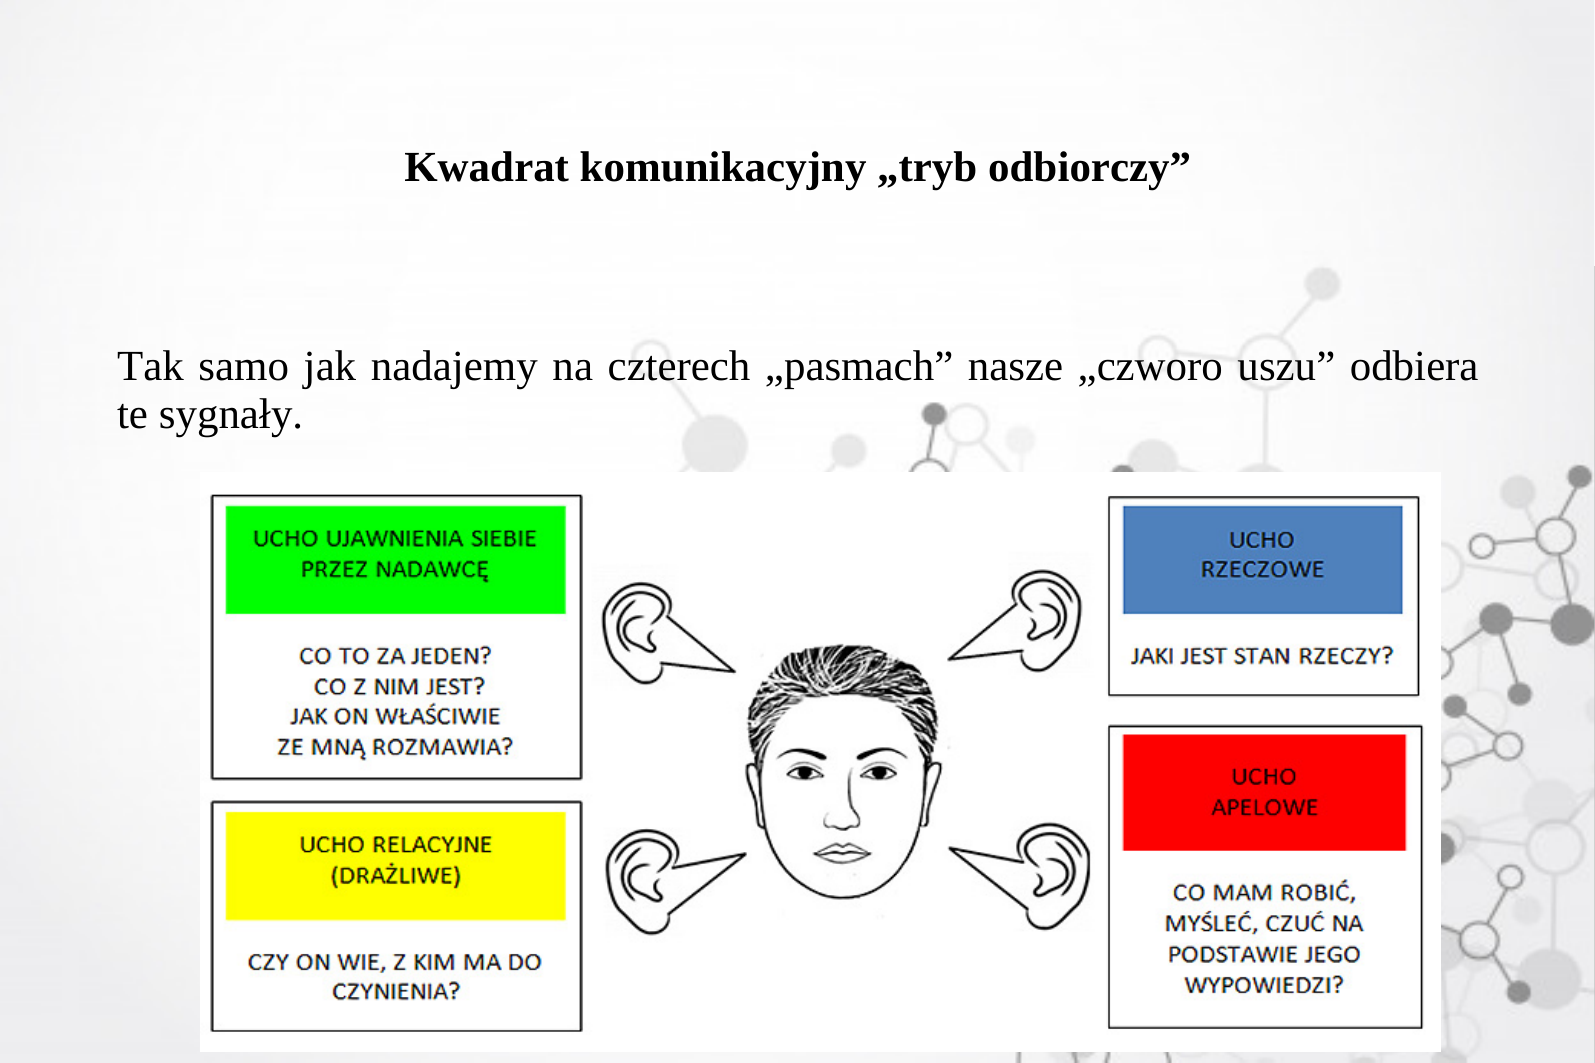

# Kwadrat komunikacyjny „tryb odbiorczy”
Tak samo jak nadajemy na czterech „pasmach” nasze „czworo uszu” odbiera te sygnały.